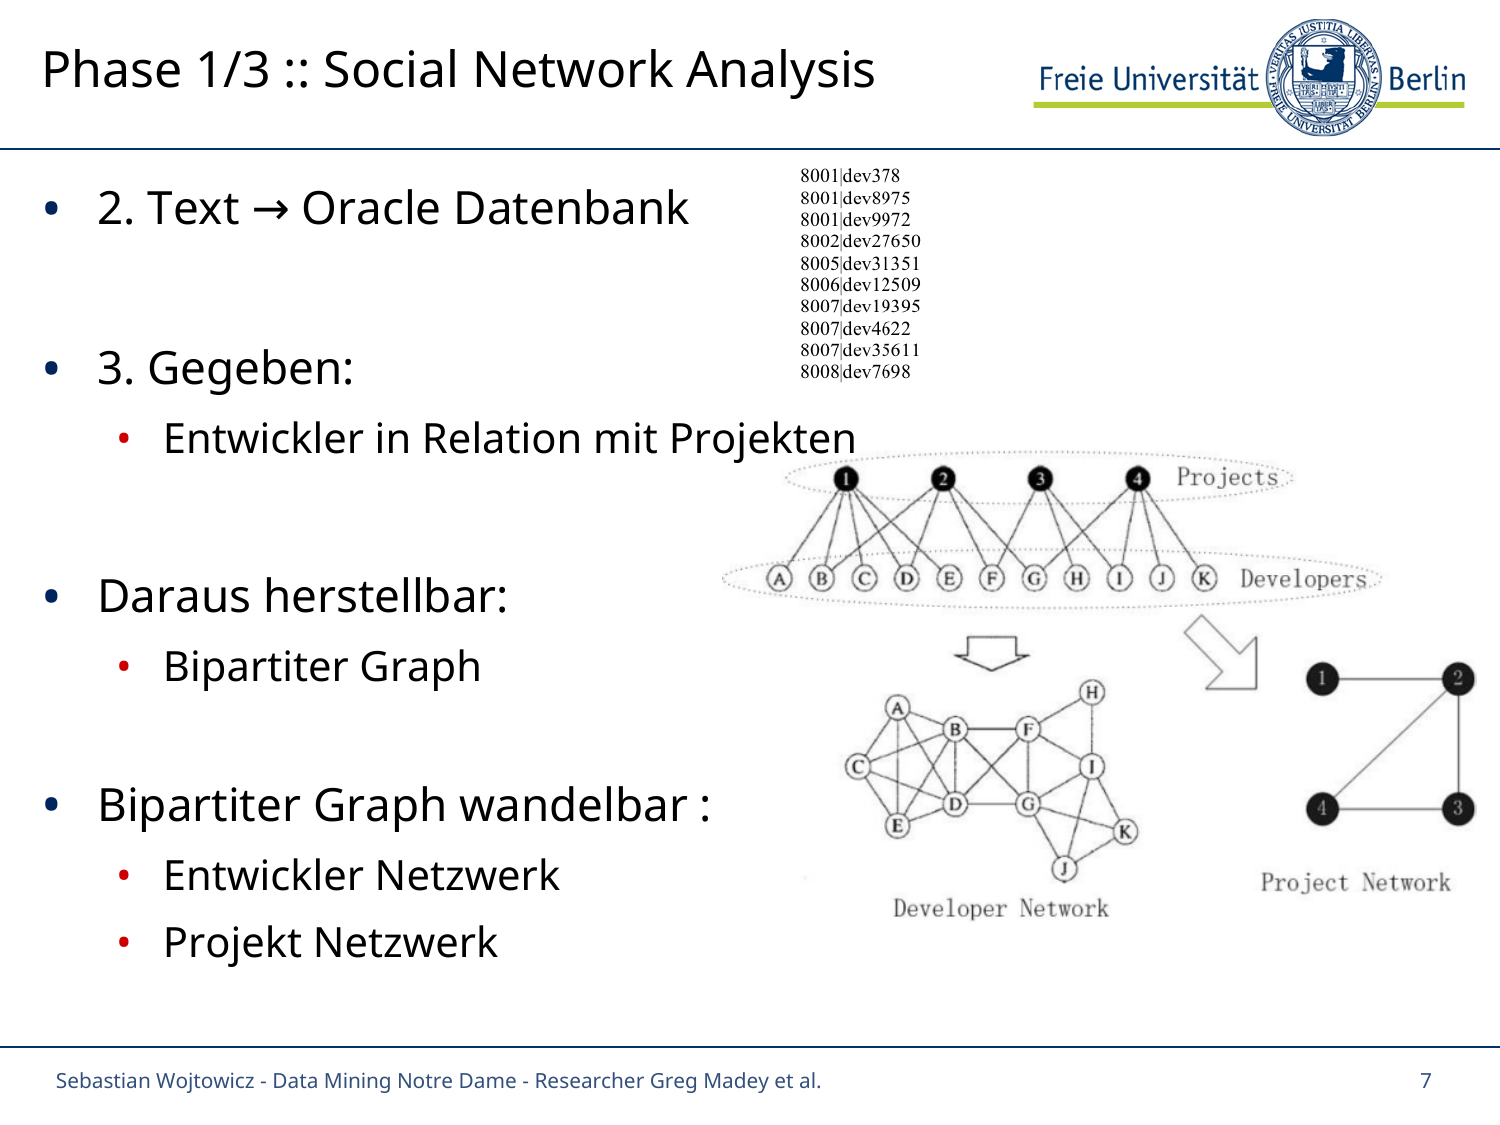

# Phase 1/3 :: Social Network Analysis
2. Text → Oracle Datenbank
3. Gegeben:
Entwickler in Relation mit Projekten
Daraus herstellbar:
Bipartiter Graph
Bipartiter Graph wandelbar :
Entwickler Netzwerk
Projekt Netzwerk
Sebastian Wojtowicz - Data Mining Notre Dame - Researcher Greg Madey et al.
7